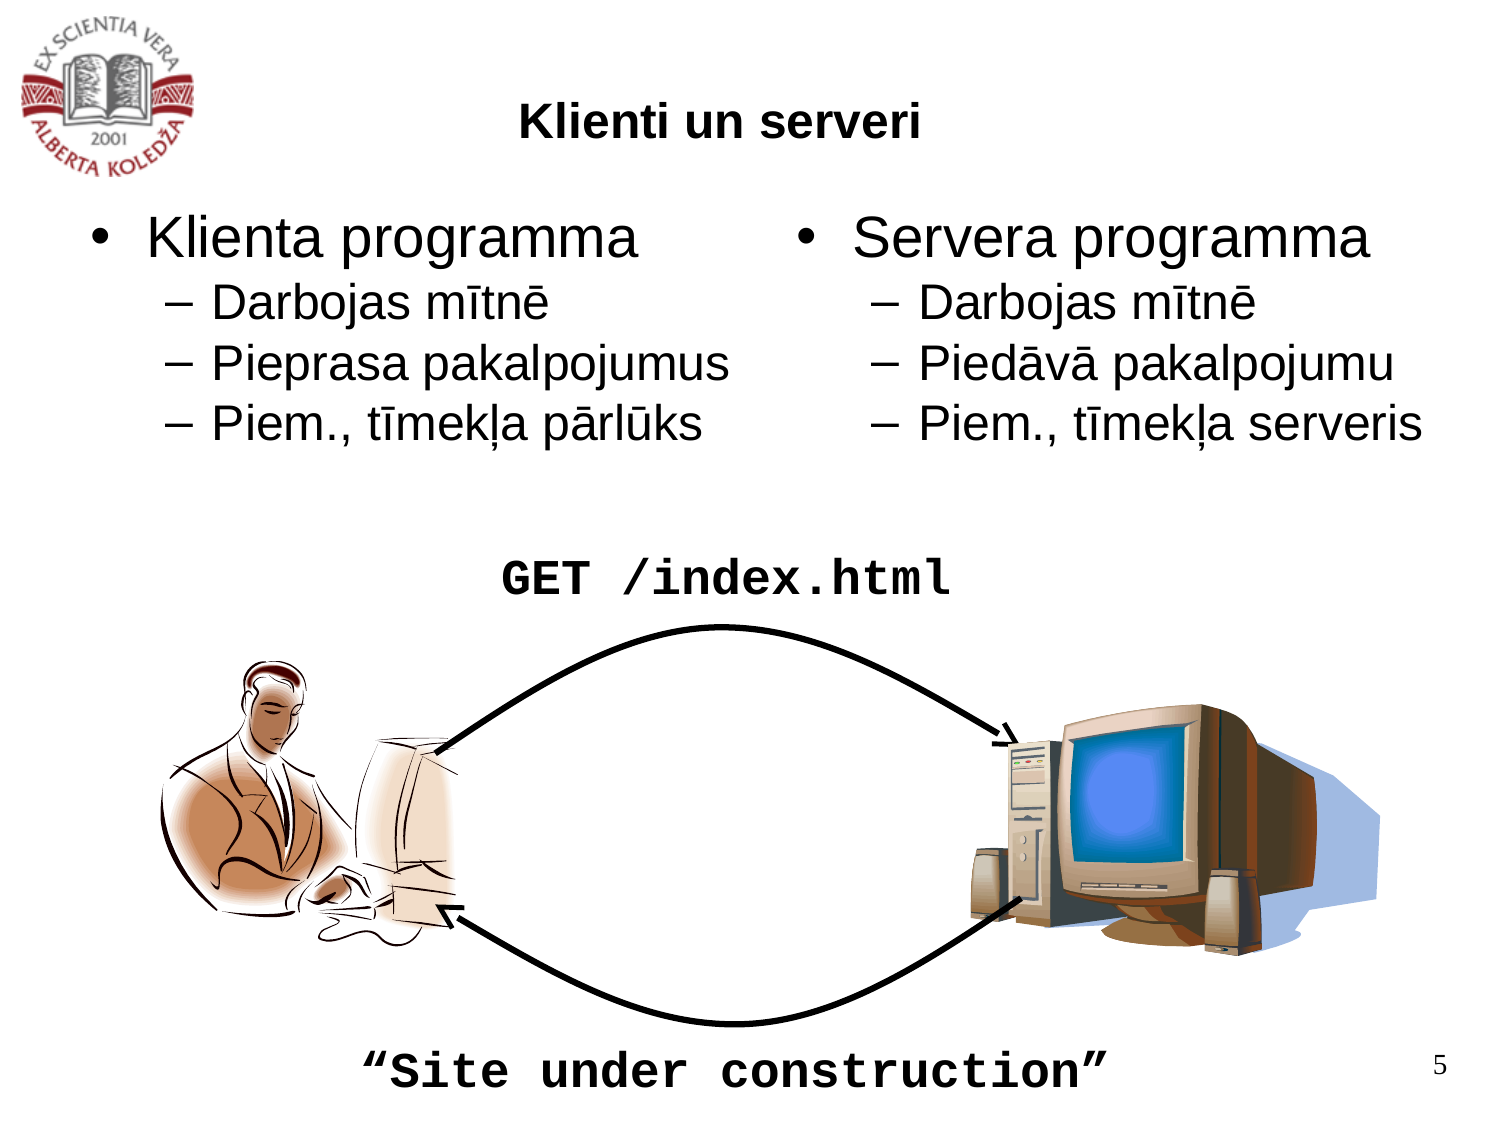

# Klienti un serveri
Klienta programma
Darbojas mītnē
Pieprasa pakalpojumus
Piem., tīmekļa pārlūks
Servera programma
Darbojas mītnē
Piedāvā pakalpojumu
Piem., tīmekļa serveris
GET /index.html
“Site under construction”
3